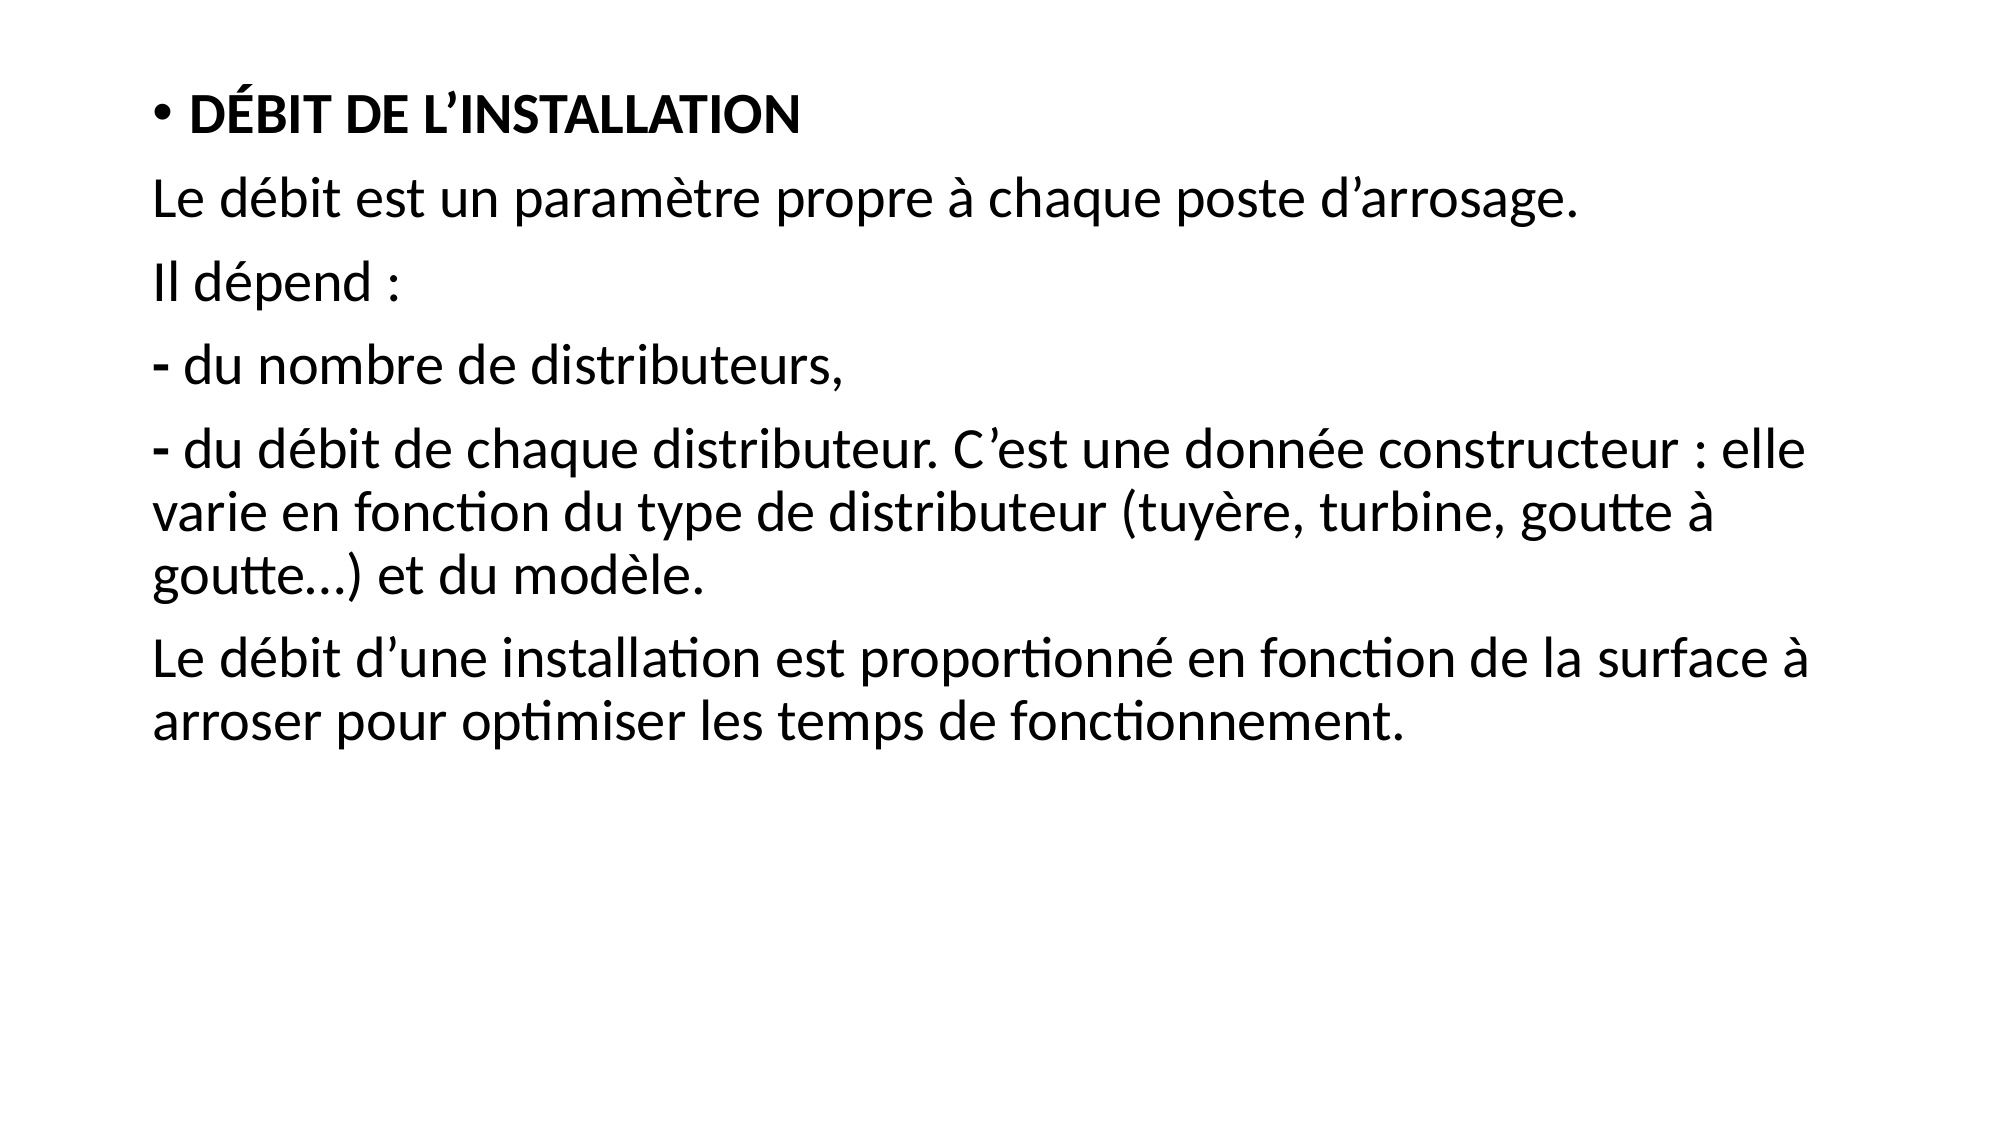

# DÉBIT DE L’INSTALLATION
Le débit est un paramètre propre à chaque poste d’arrosage.
Il dépend :
- du nombre de distributeurs,
- du débit de chaque distributeur. C’est une donnée constructeur : elle varie en fonction du type de distributeur (tuyère, turbine, goutte à goutte…) et du modèle.
Le débit d’une installation est proportionné en fonction de la surface à arroser pour optimiser les temps de fonctionnement.